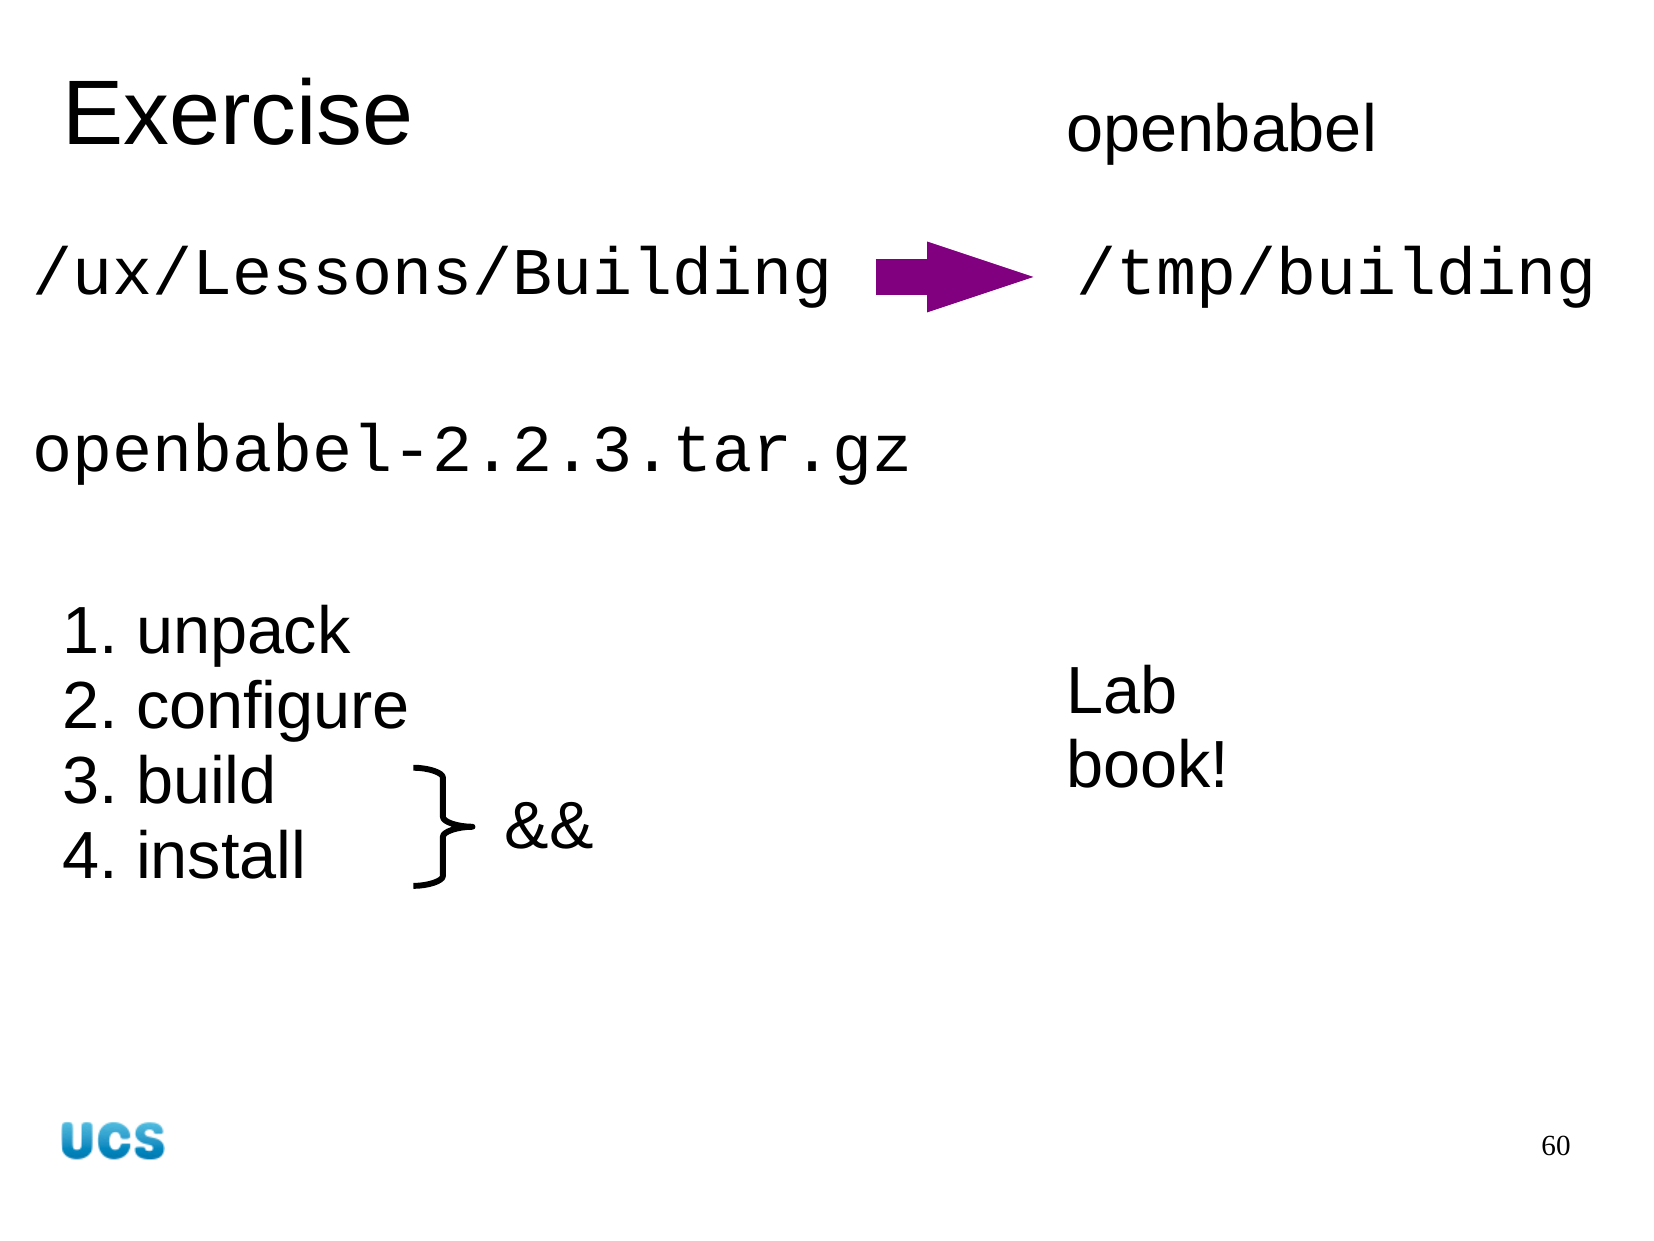

Exercise
openbabel
/ux/Lessons/Building
 /tmp/building
openbabel-2.2.3.tar.gz
 unpack
 configure
 build
 install
Lab
book!
&&
60